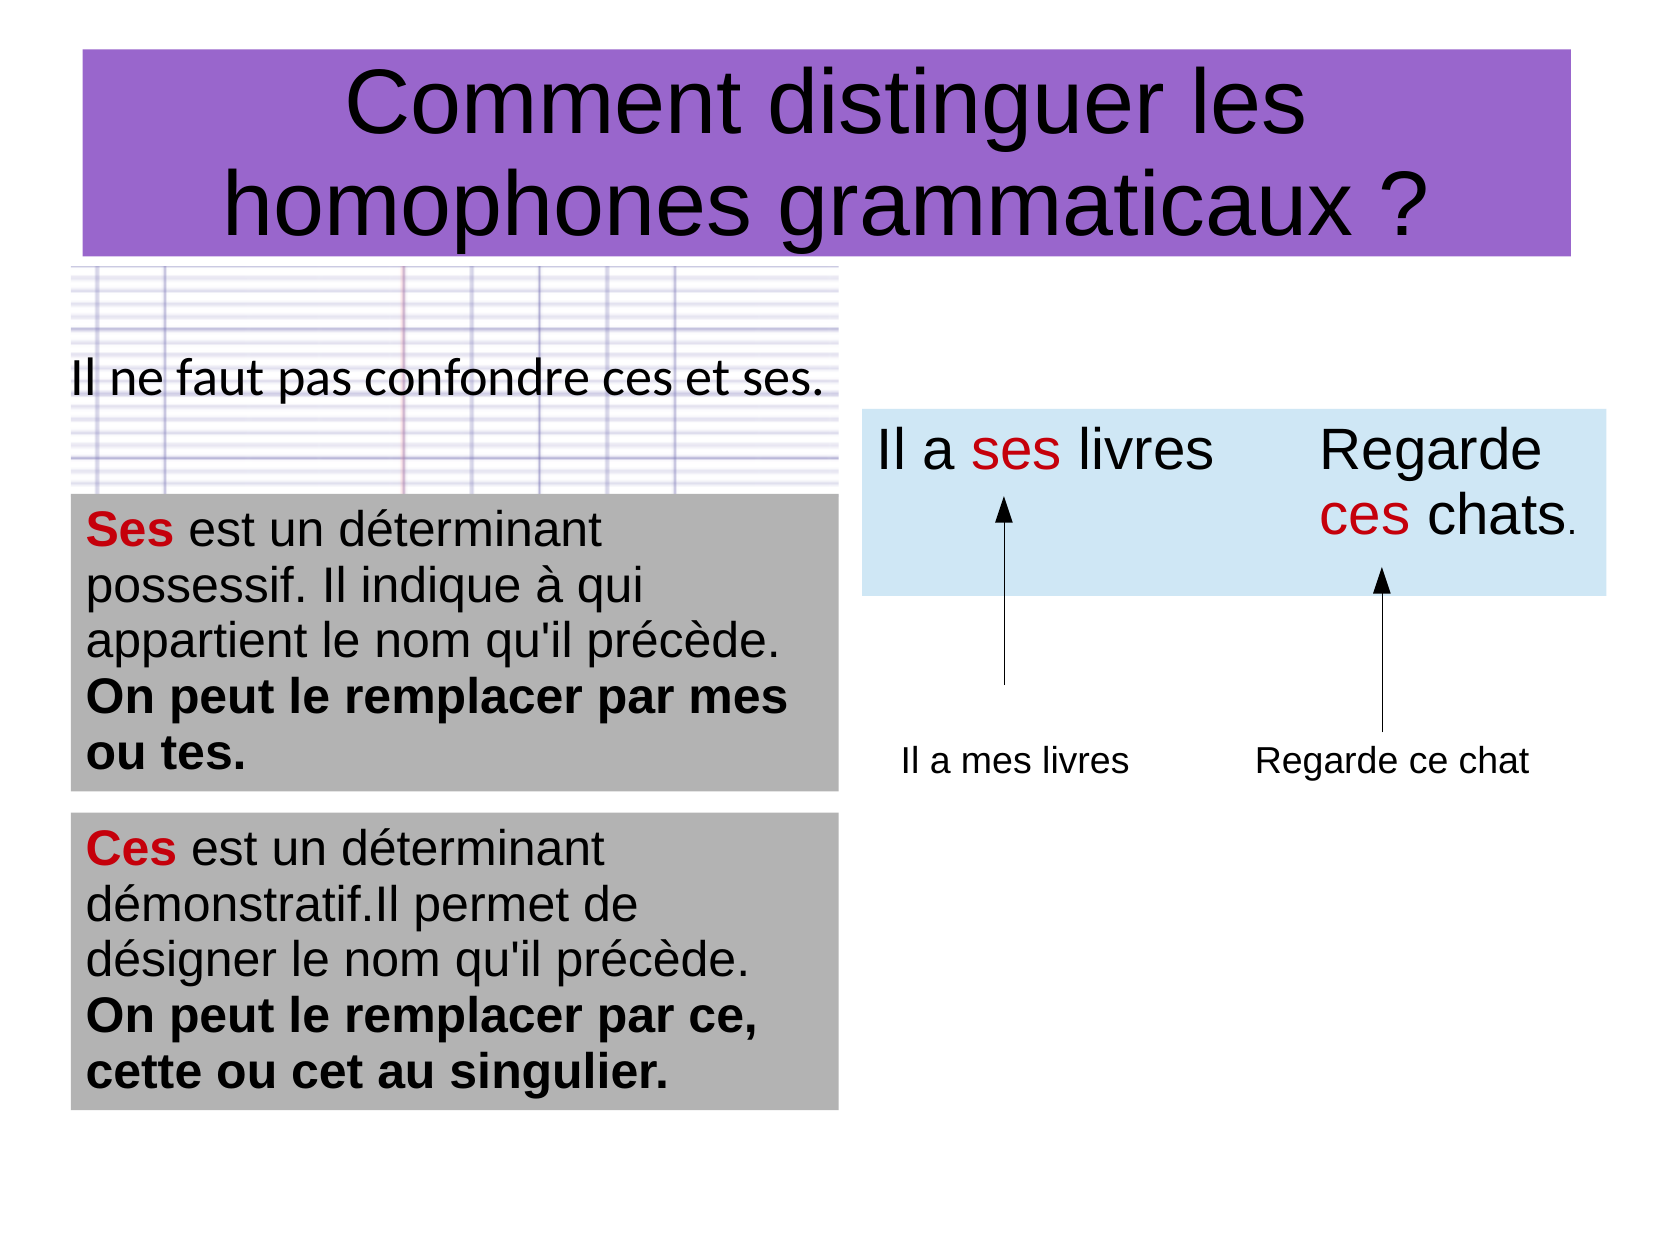

# Comment distinguer les homophones grammaticaux ?
Il ne faut pas confondre ces et ses.
Il a ses livres		Regarde 						ces chats.
Ses est un déterminant possessif. Il indique à qui appartient le nom qu'il précède.
On peut le remplacer par mes ou tes.
Il a mes livres
Regarde ce chat
Ces est un déterminant démonstratif.Il permet de désigner le nom qu'il précède.
On peut le remplacer par ce, cette ou cet au singulier.